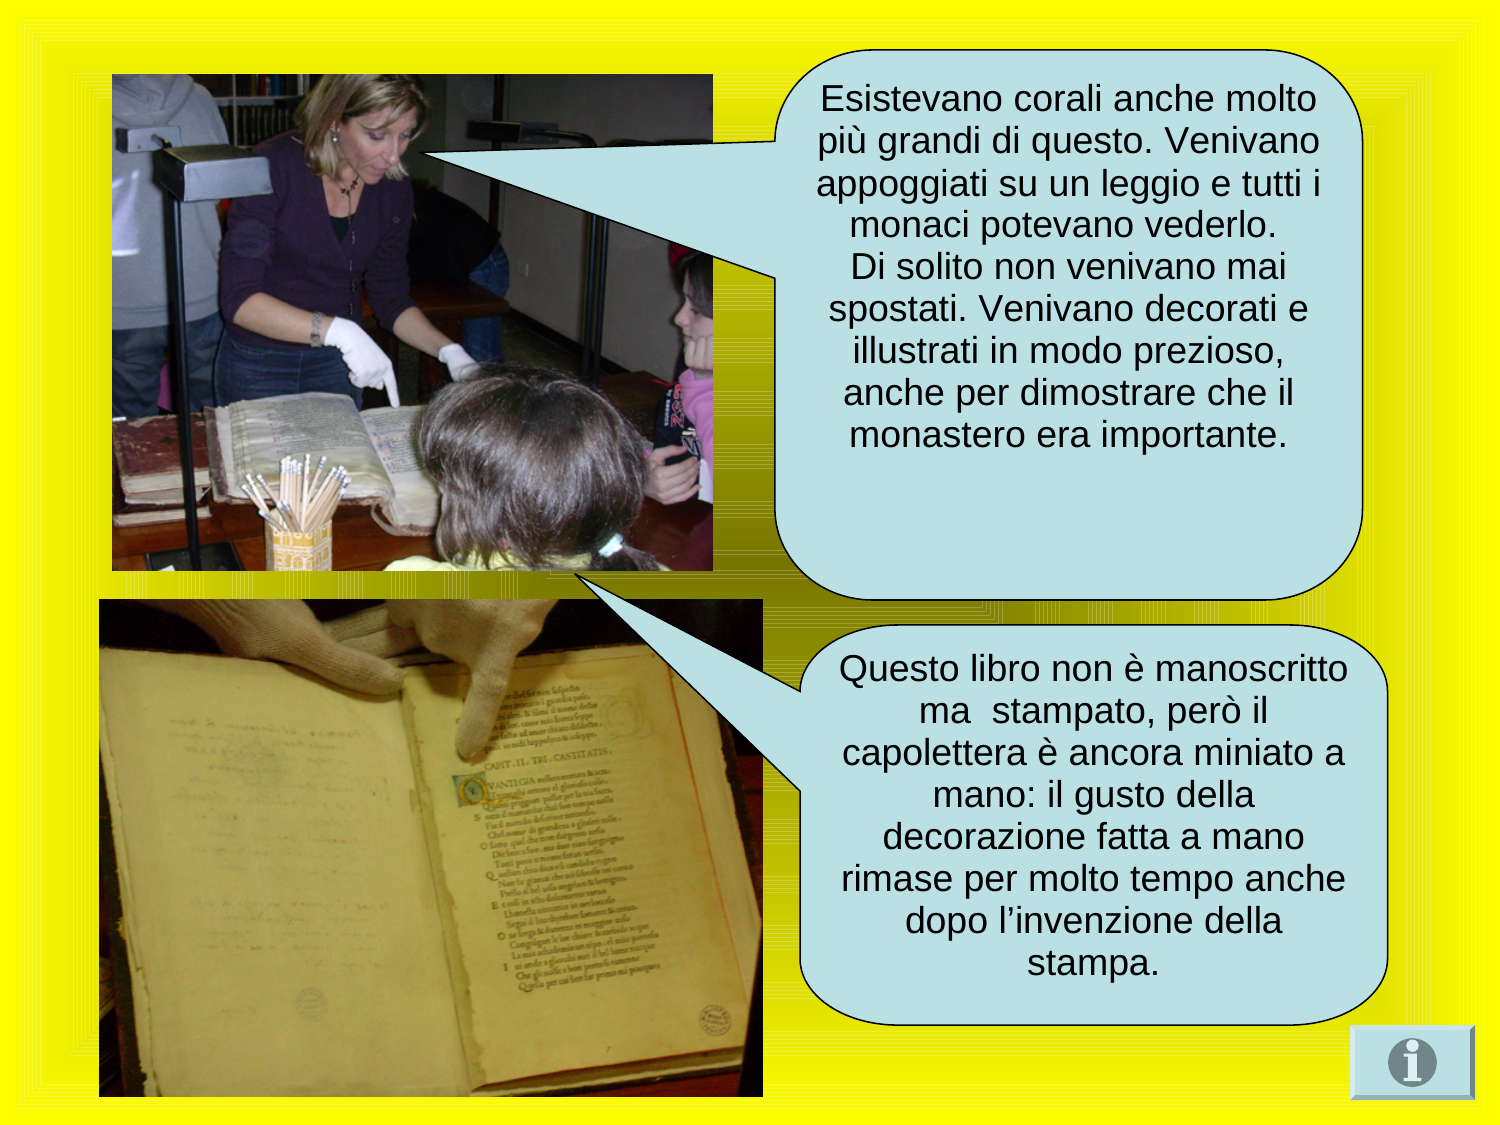

Esistevano corali anche molto più grandi di questo. Venivano appoggiati su un leggio e tutti i monaci potevano vederlo.
Di solito non venivano mai spostati. Venivano decorati e illustrati in modo prezioso, anche per dimostrare che il monastero era importante.
Questo libro non è manoscritto ma stampato, però il capolettera è ancora miniato a mano: il gusto della decorazione fatta a mano rimase per molto tempo anche dopo l’invenzione della stampa.